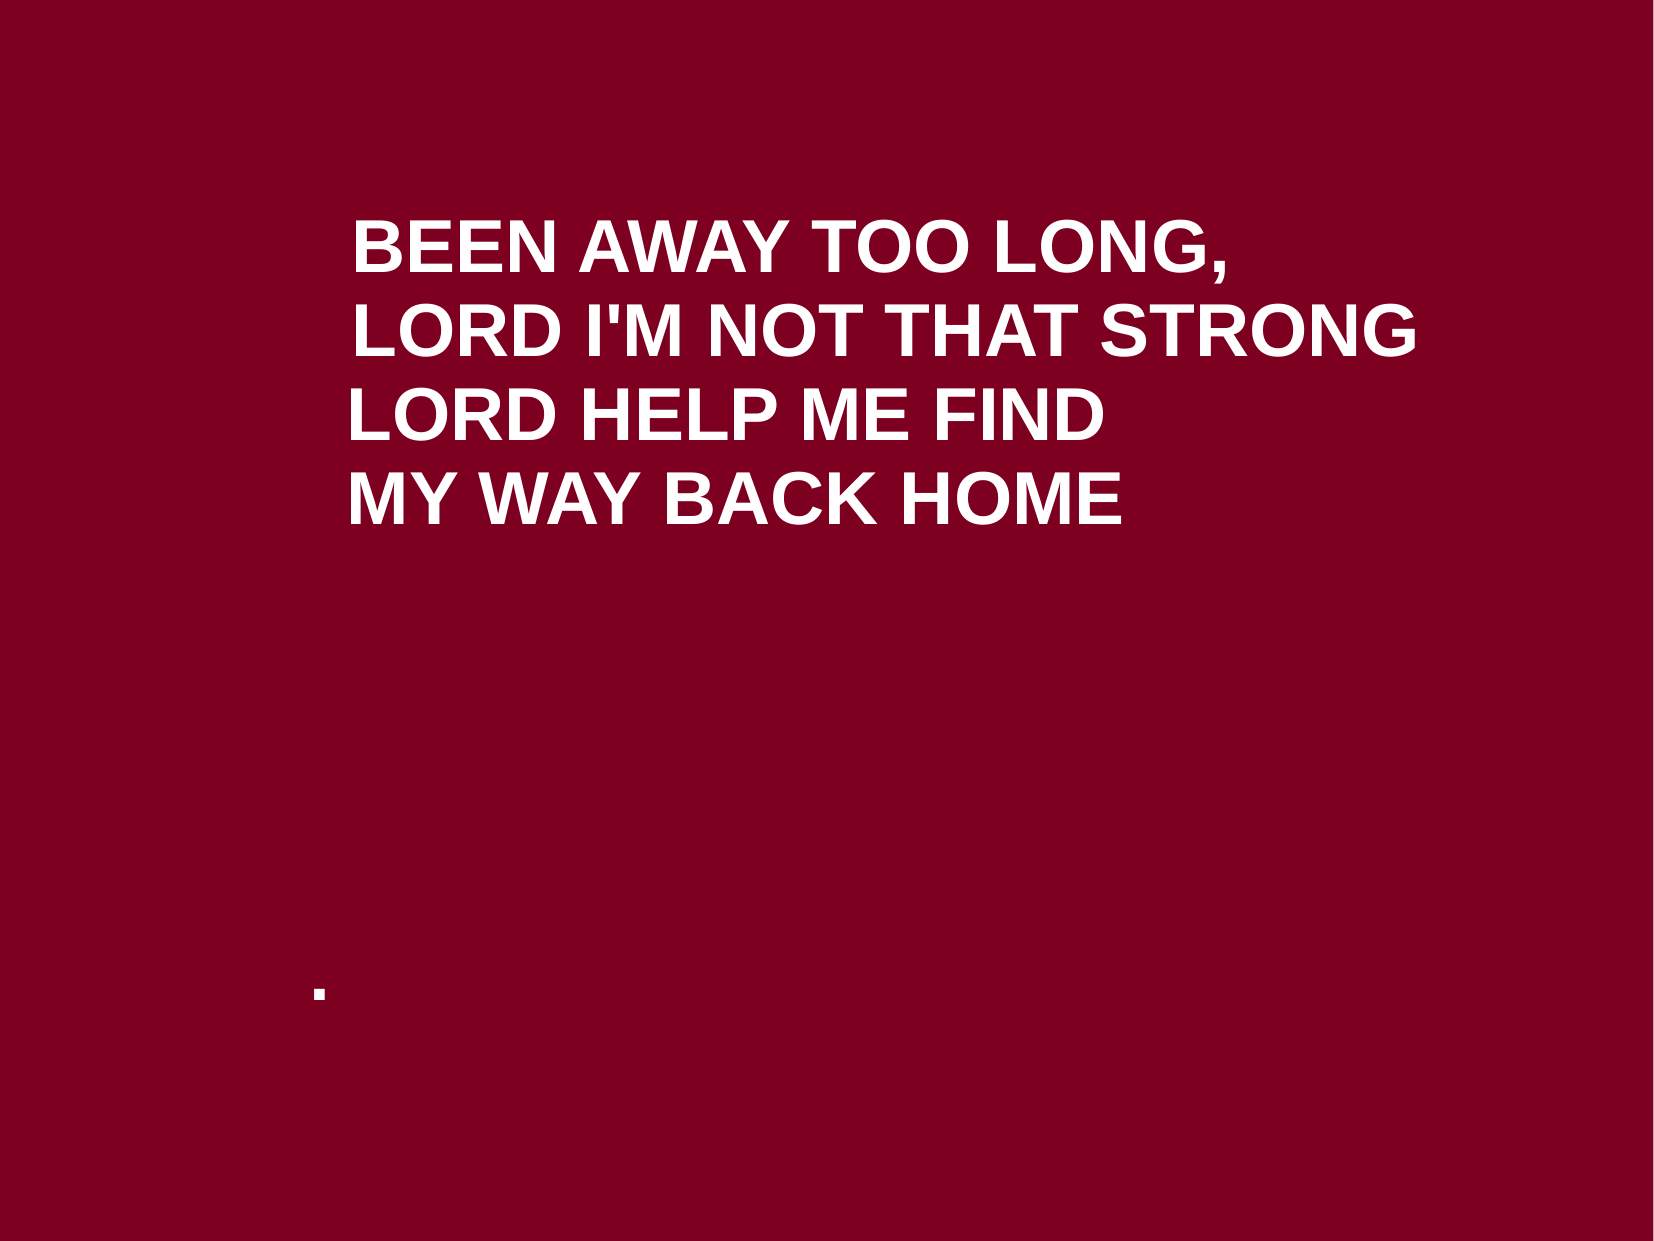

#
				 BEEN AWAY TOO LONG,
				 LORD I'M NOT THAT STRONG
 LORD HELP ME FIND
 MY WAY BACK HOME
				.